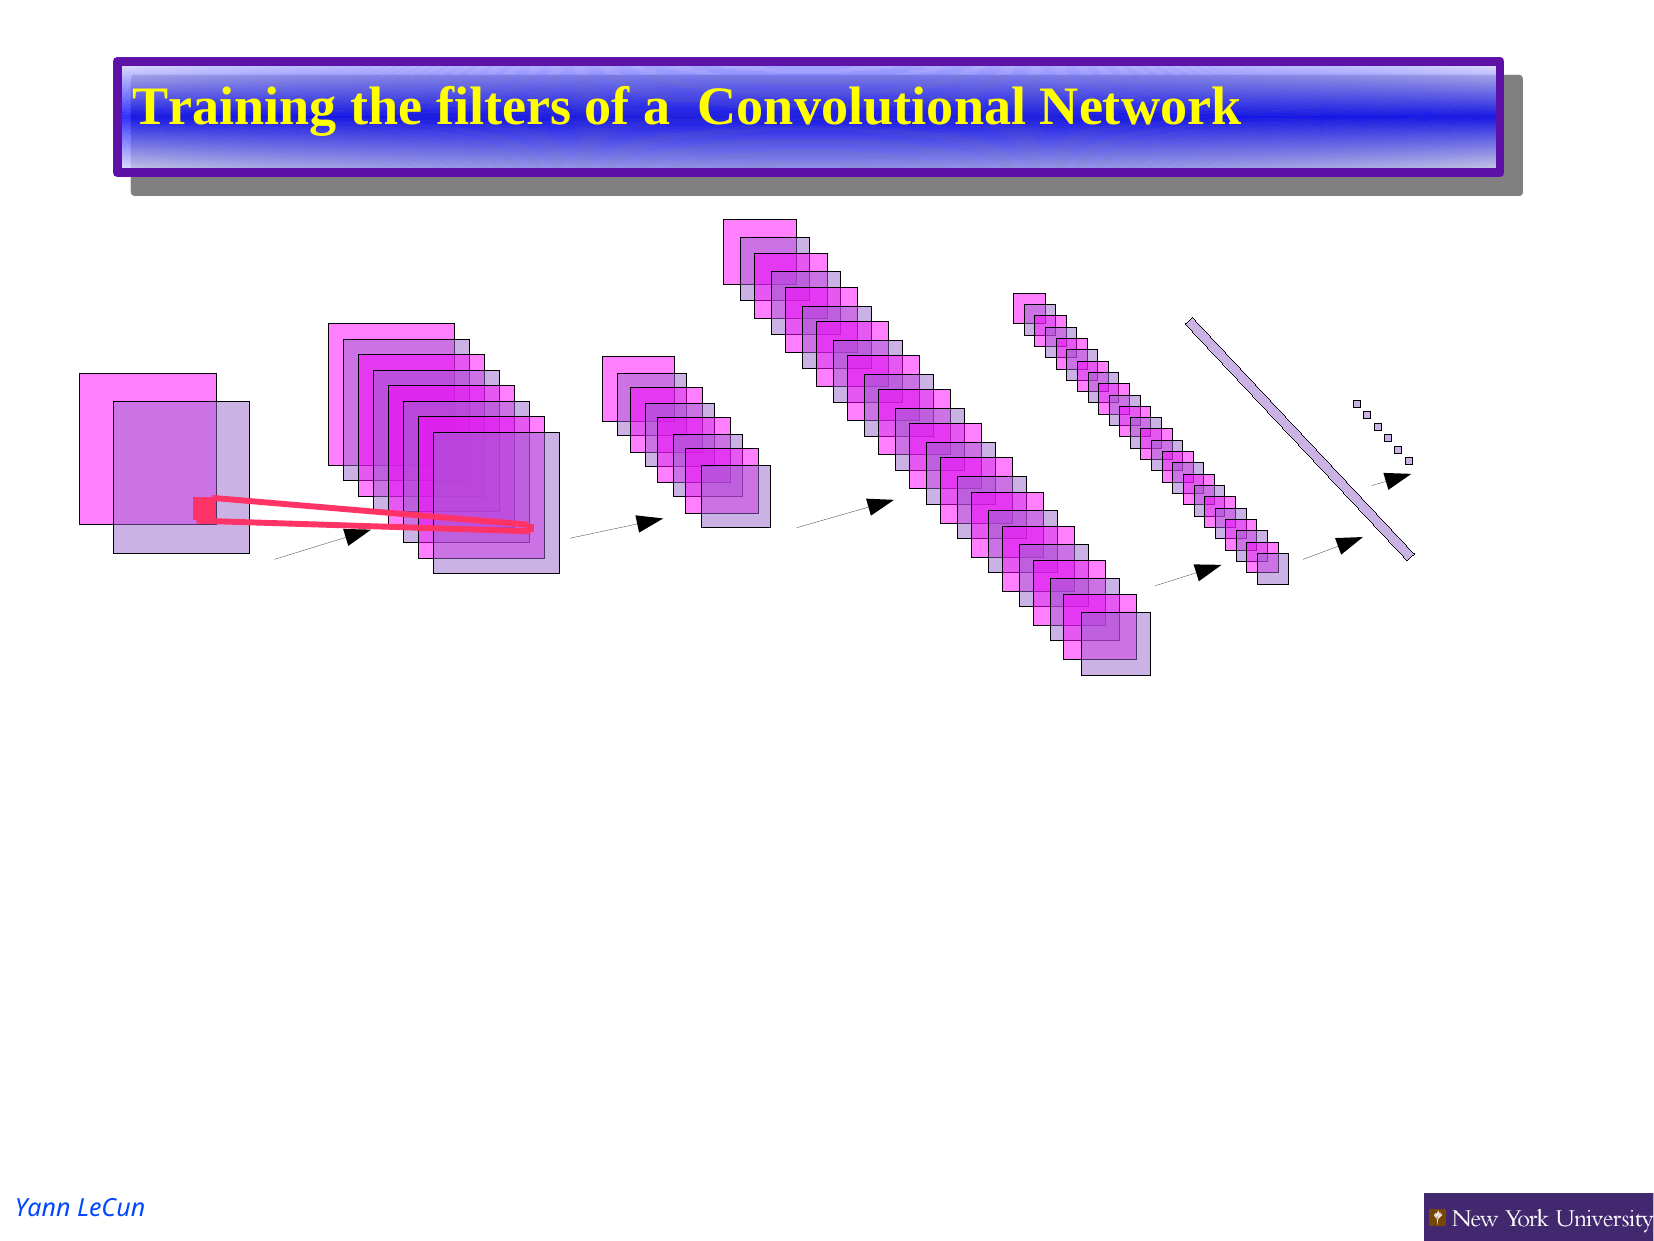

Training the filters of a Convolutional Network